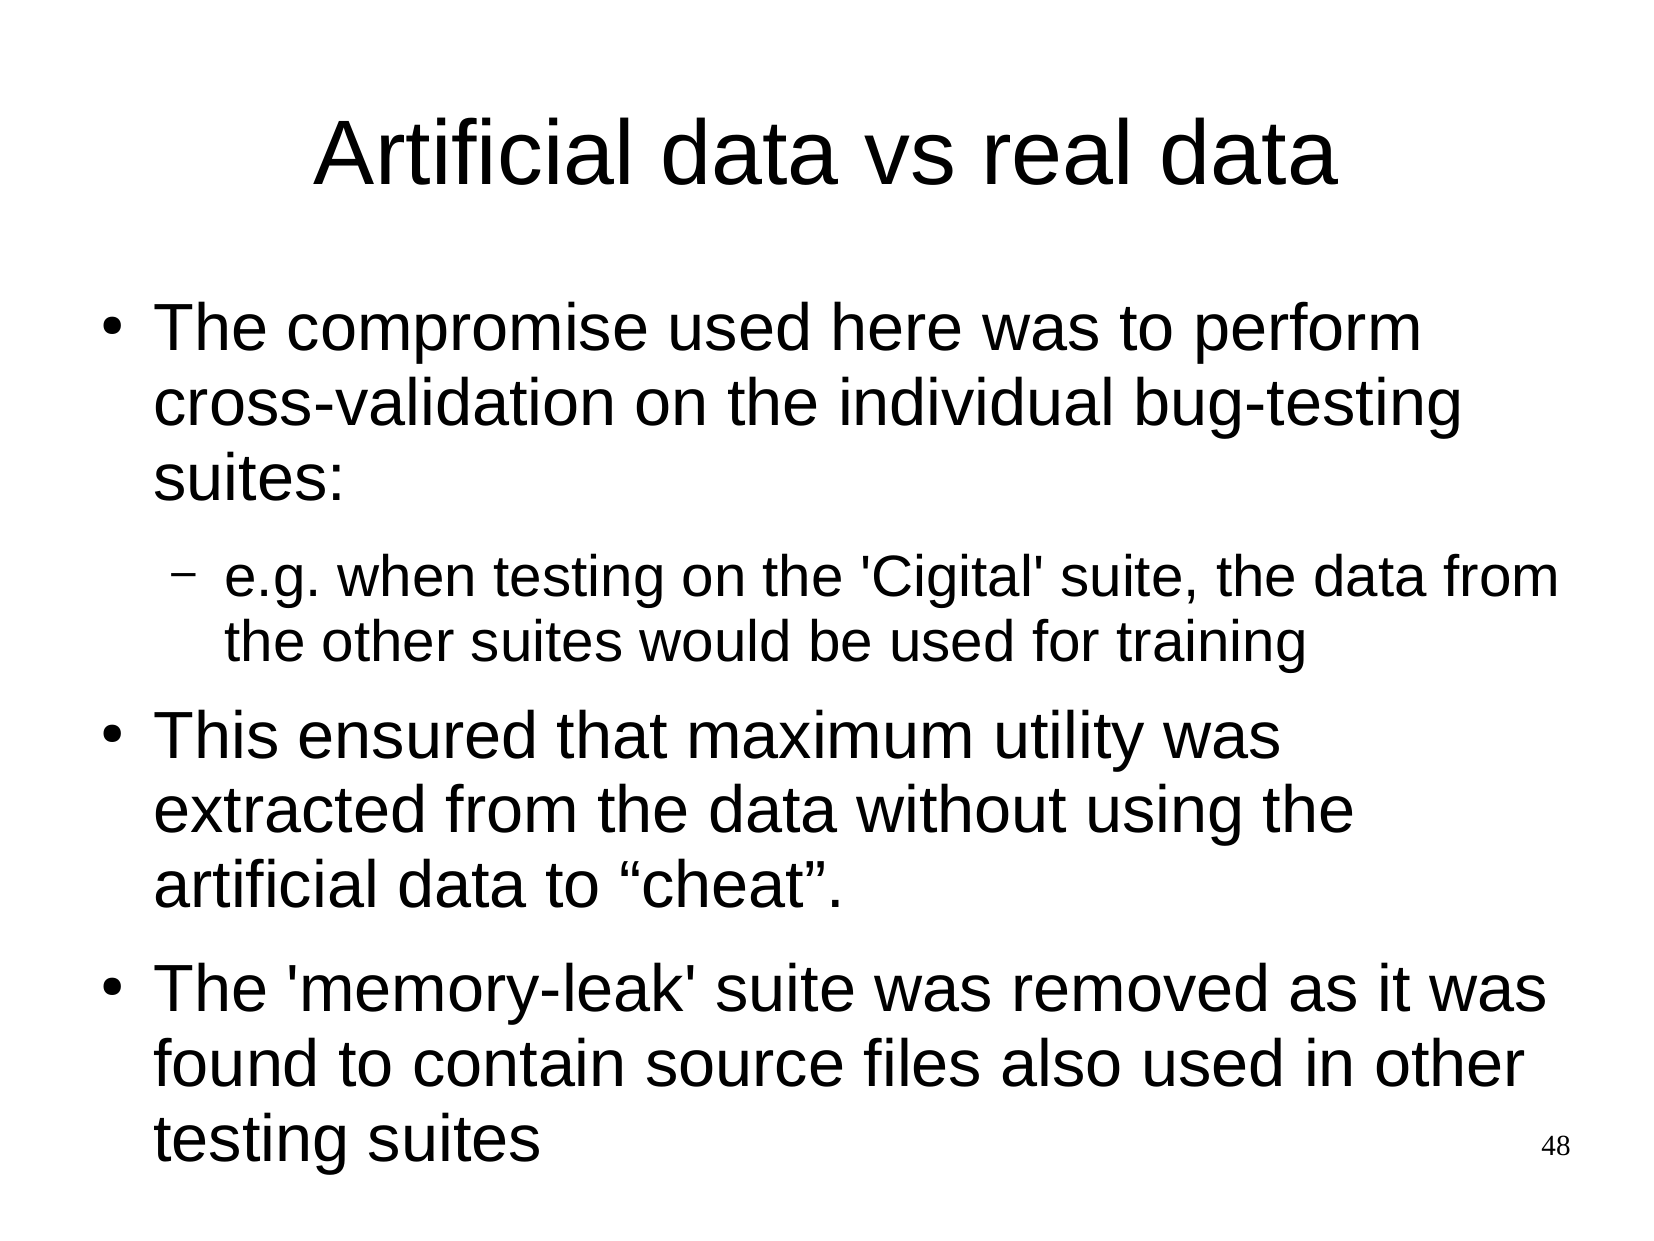

# Artificial data vs real data
The compromise used here was to perform cross-validation on the individual bug-testing suites:
e.g. when testing on the 'Cigital' suite, the data from the other suites would be used for training
This ensured that maximum utility was extracted from the data without using the artificial data to “cheat”.
The 'memory-leak' suite was removed as it was found to contain source files also used in other testing suites
48